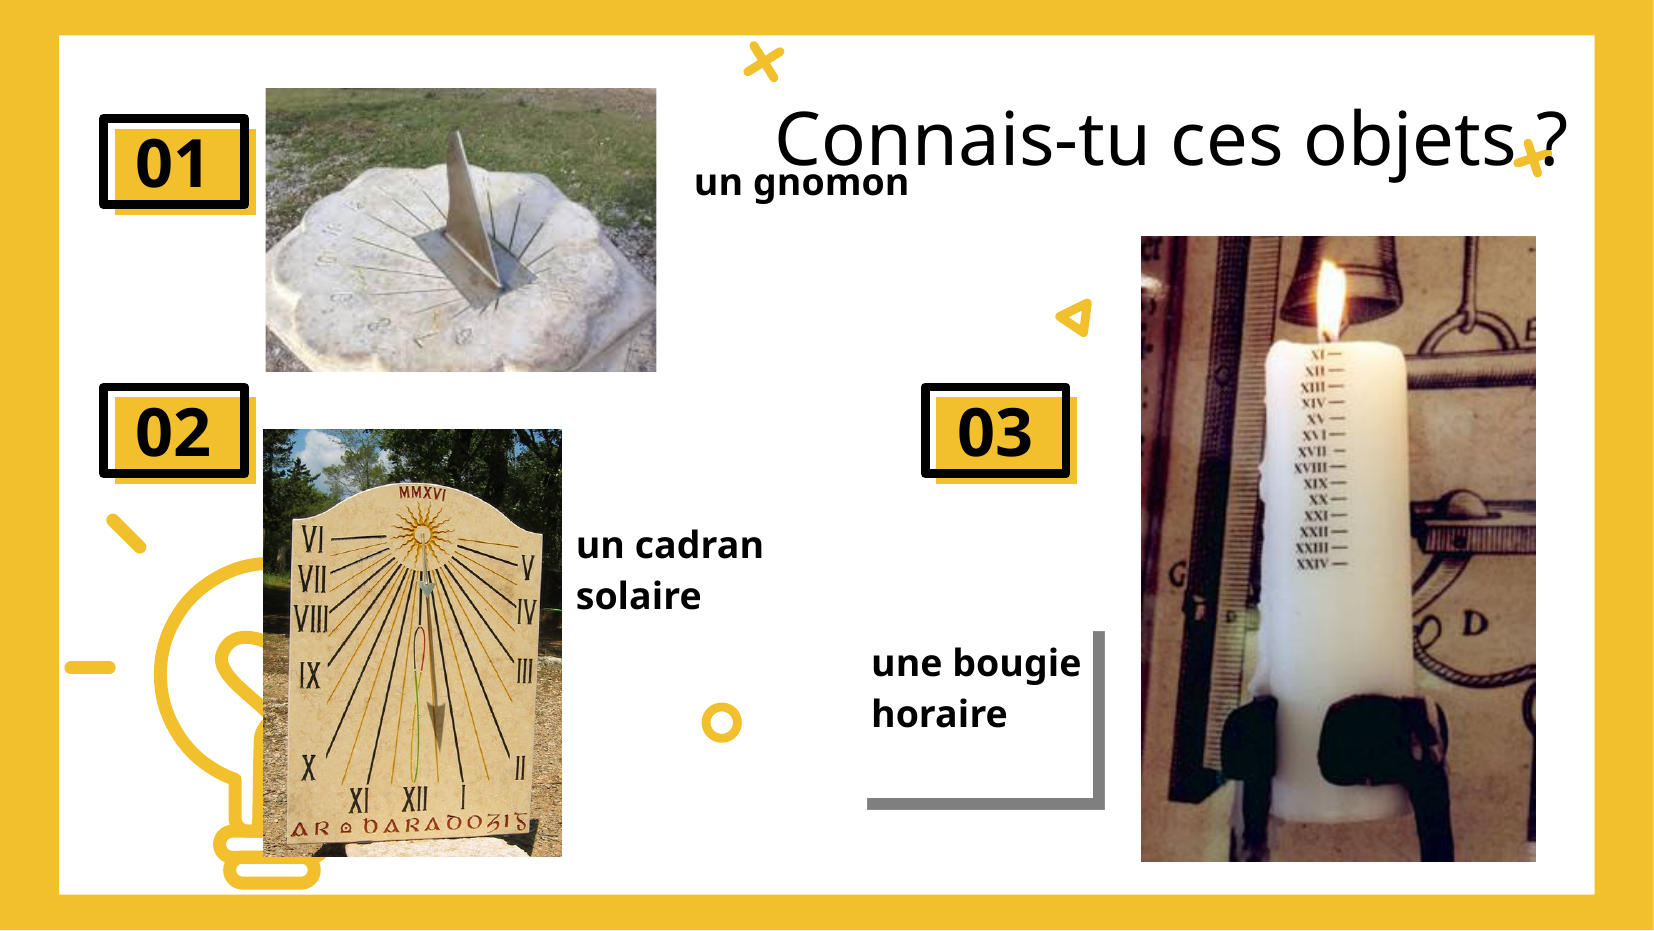

# Connais-tu ces objets ?
un gnomon
un cadran solaire
une bougie horaire